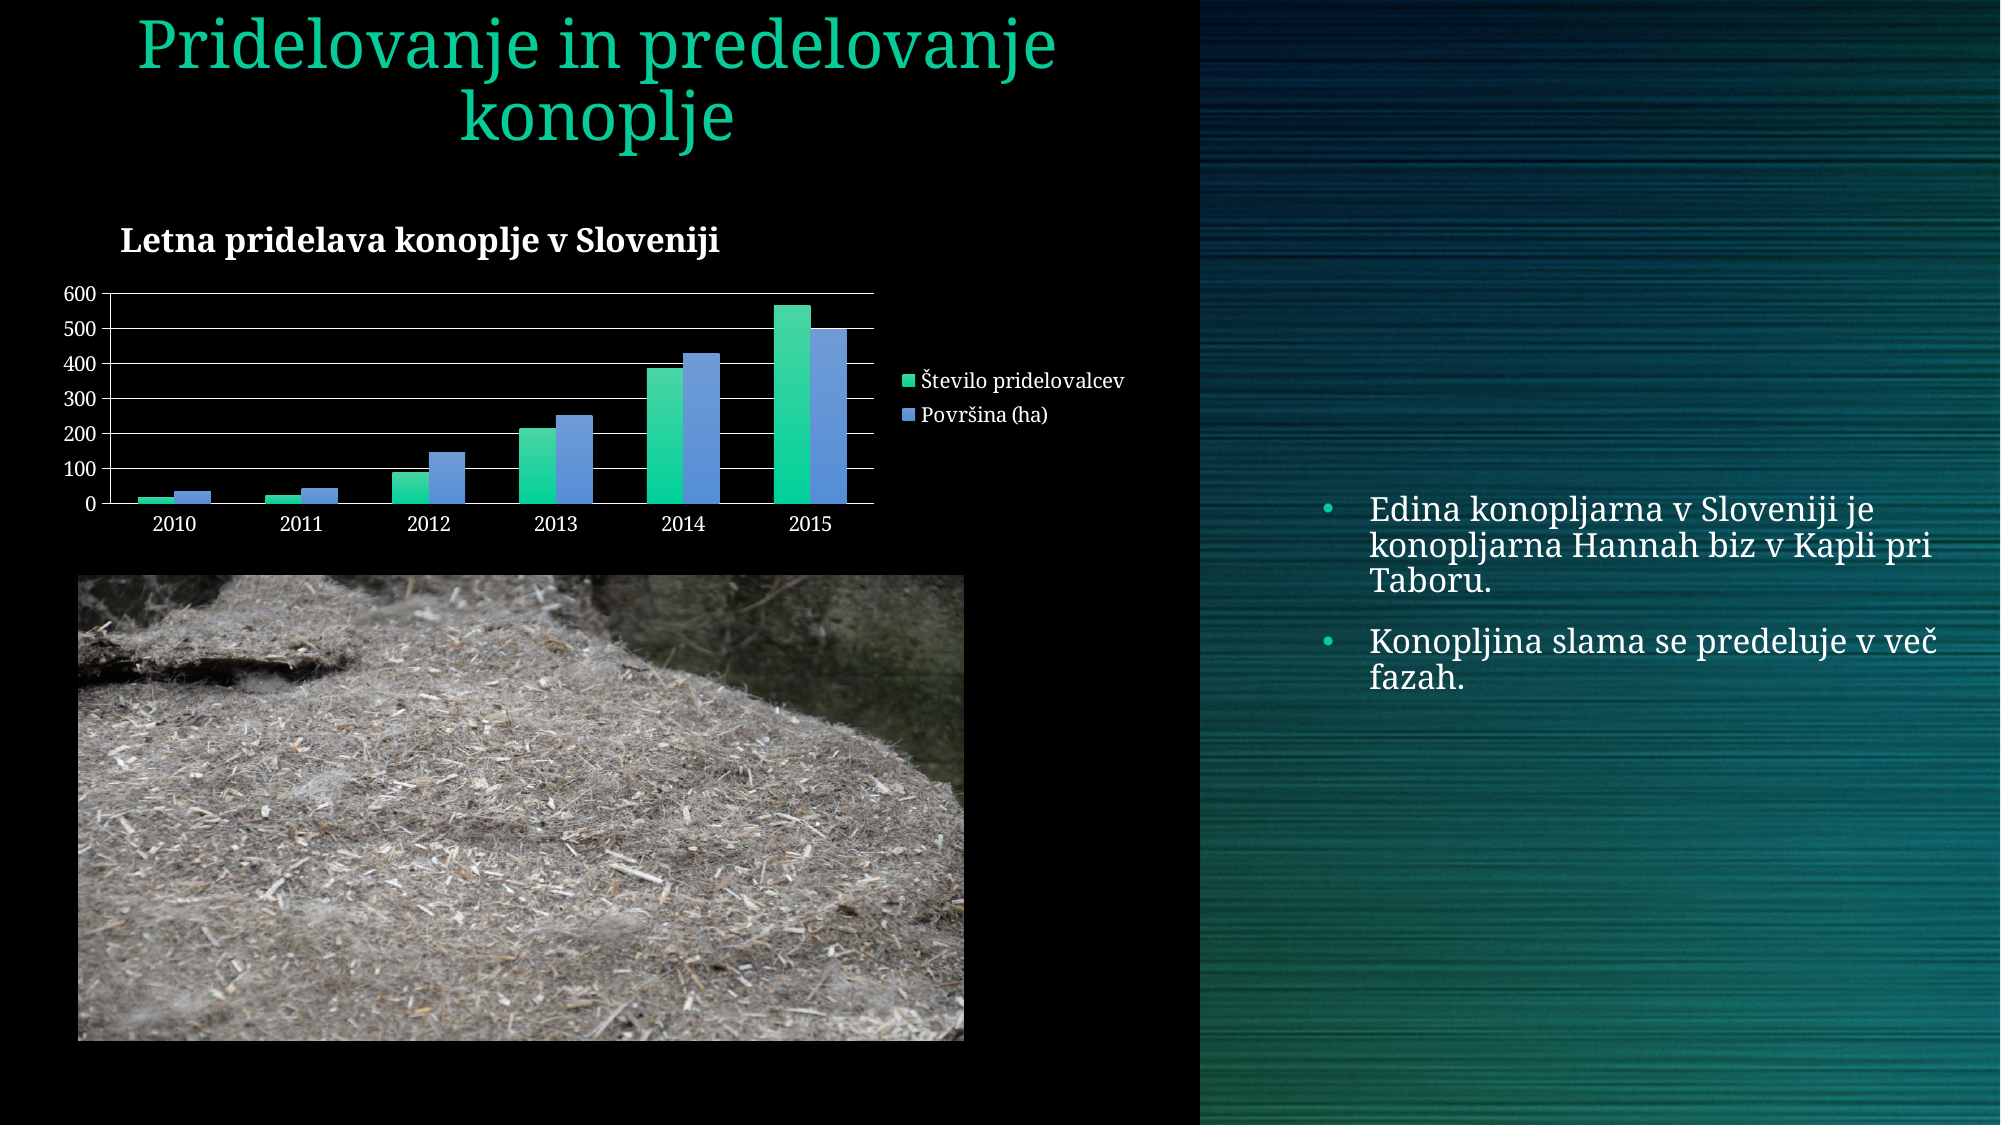

# Pridelovanje in predelovanje konoplje
### Chart: Letna pridelava konoplje v Sloveniji
| Category | Število pridelovalcev | Površina (ha) |
|---|---|---|
| 2010 | 16.0 | 34.0 |
| 2011 | 22.0 | 44.0 |
| 2012 | 87.0 | 145.0 |
| 2013 | 215.0 | 250.0 |
| 2014 | 385.0 | 428.0 |
| 2015 | 567.0 | 497.0 |Edina konopljarna v Sloveniji je konopljarna Hannah biz v Kapli pri Taboru.
Konopljina slama se predeluje v več fazah.